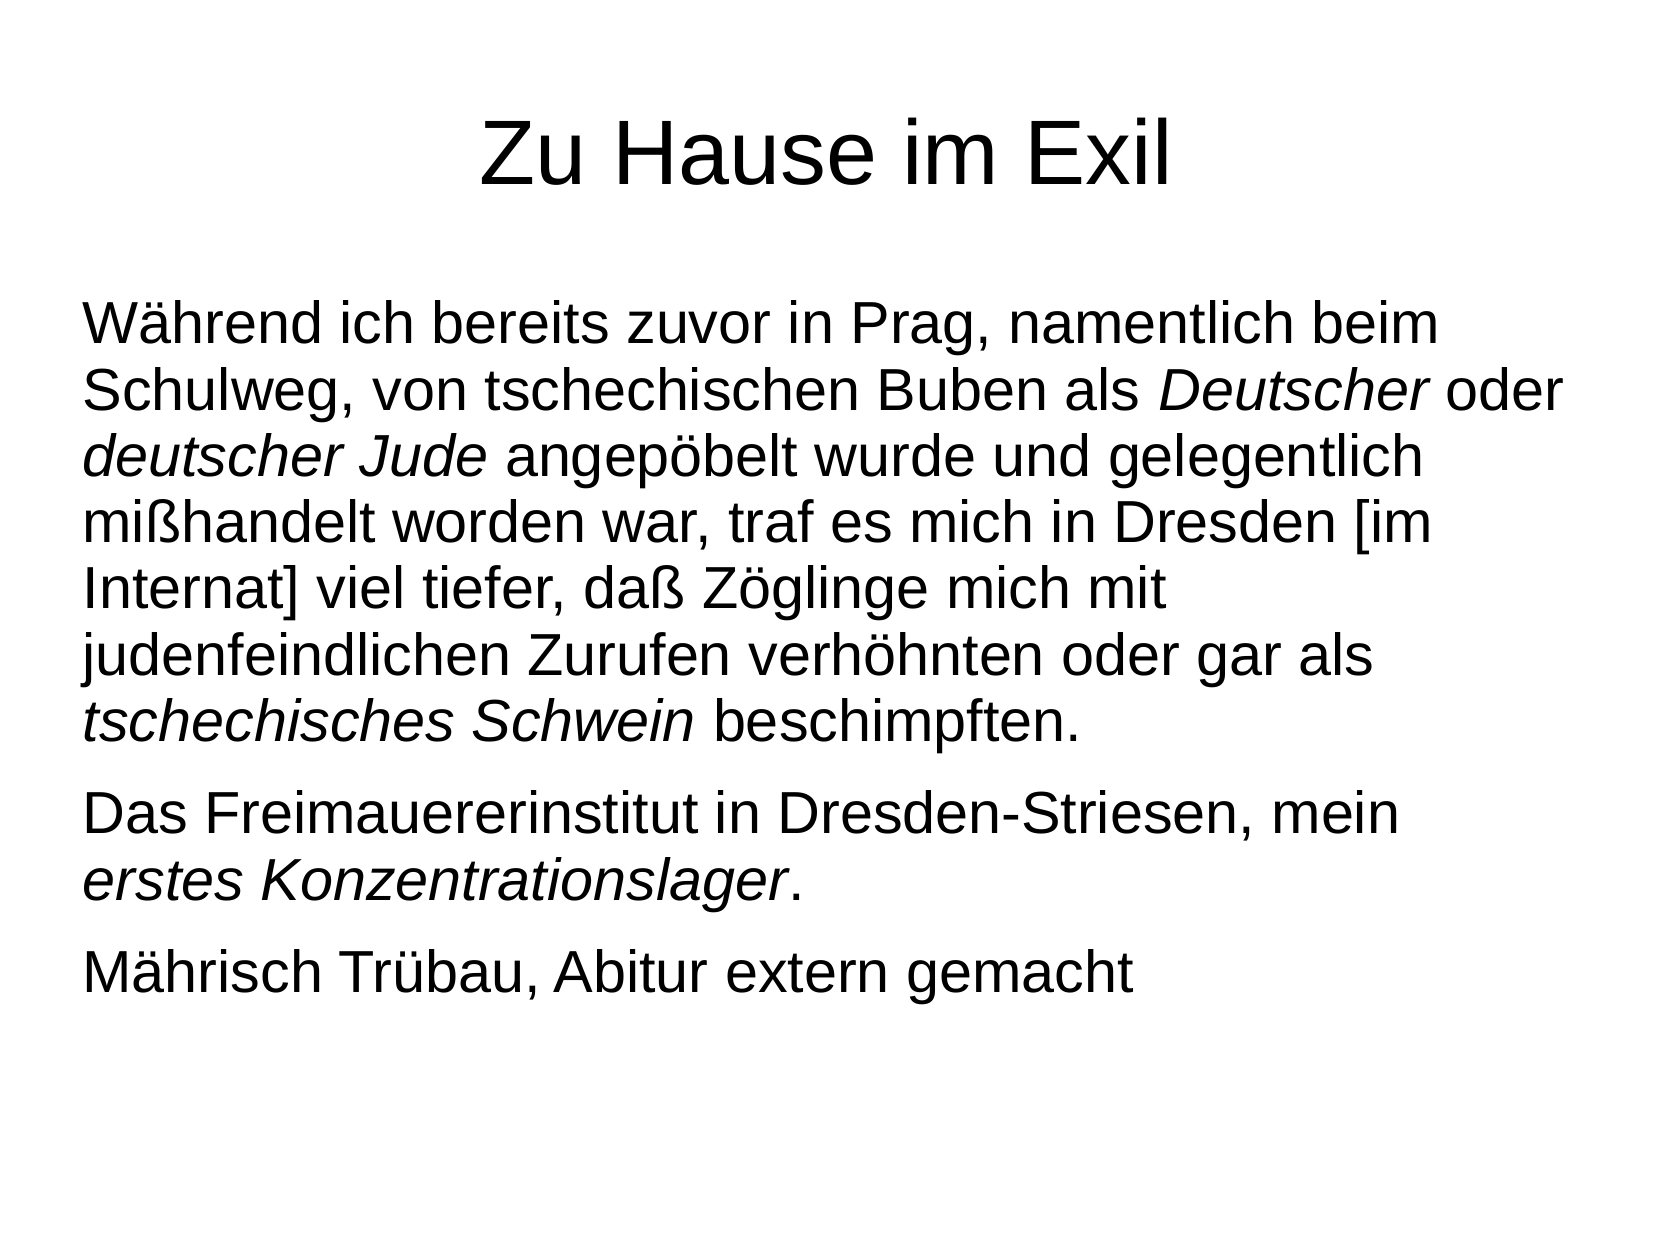

# Zu Hause im Exil
Während ich bereits zuvor in Prag, namentlich beim Schulweg, von tschechischen Buben als Deutscher oder deutscher Jude angepöbelt wurde und gelegentlich mißhandelt worden war, traf es mich in Dresden [im Internat] viel tiefer, daß Zöglinge mich mit judenfeindlichen Zurufen verhöhnten oder gar als tschechisches Schwein beschimpften.
Das Freimauererinstitut in Dresden-Striesen, mein erstes Konzentrationslager.
Mährisch Trübau, Abitur extern gemacht